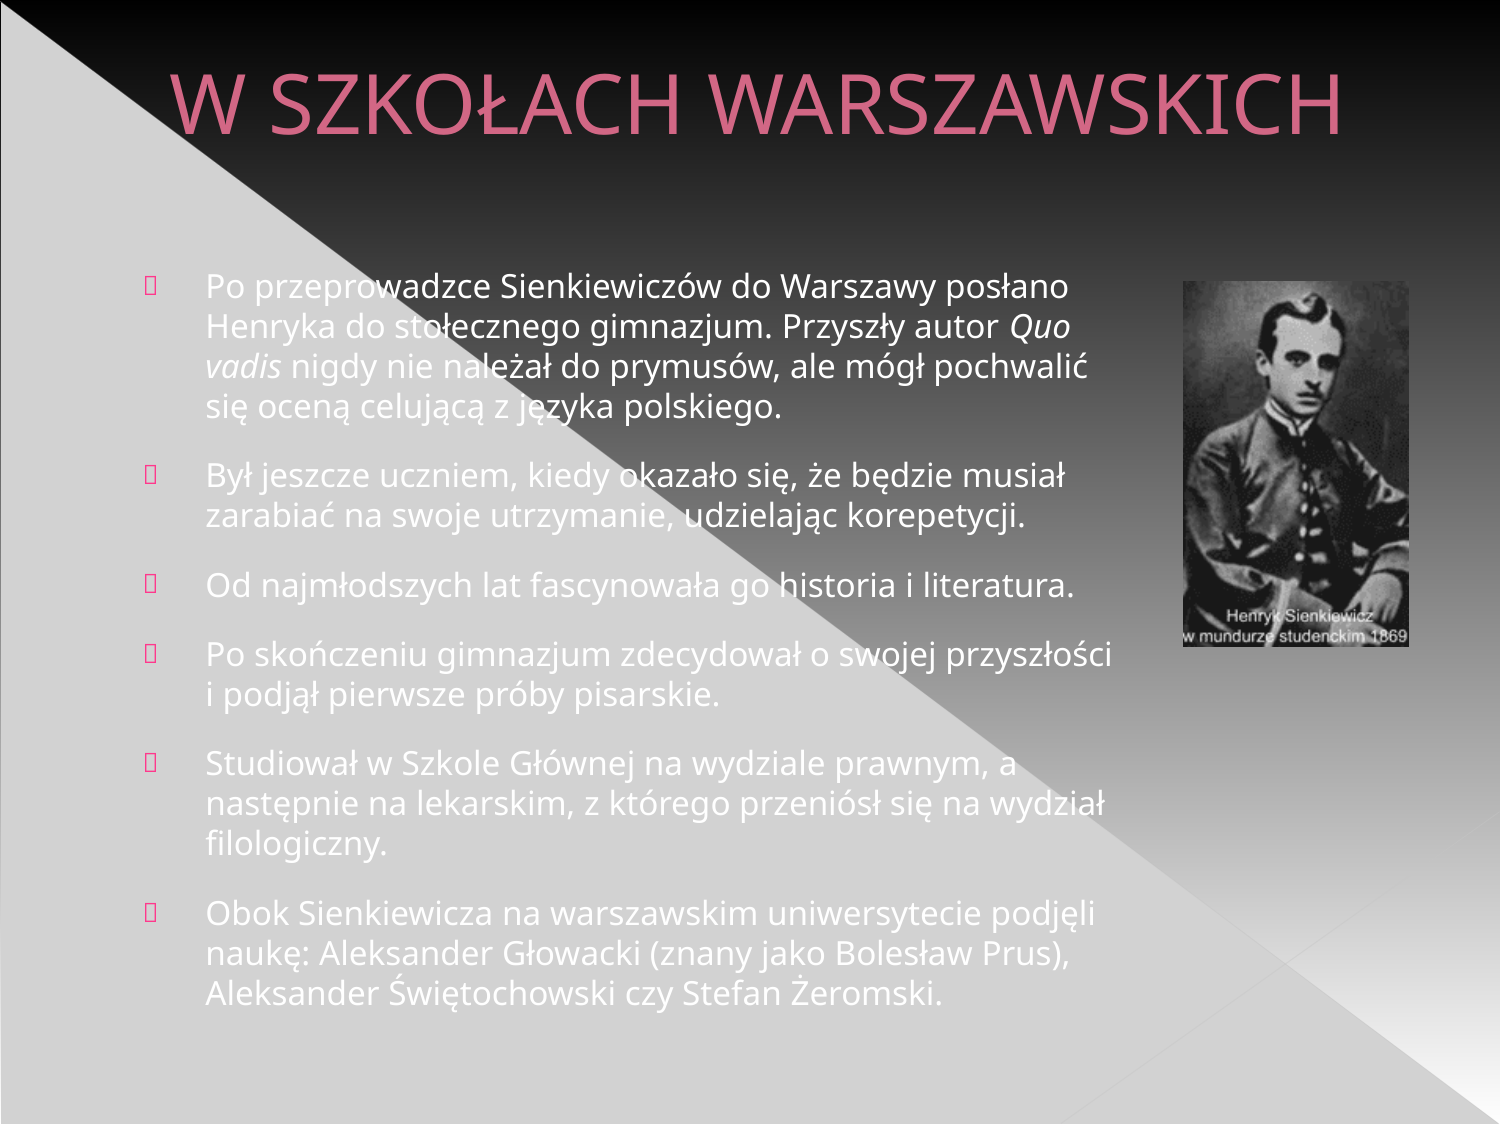

# W SZKOŁACH WARSZAWSKICH
Po przeprowadzce Sienkiewiczów do Warszawy posłano Henryka do stołecznego gimnazjum. Przyszły autor Quo vadis nigdy nie należał do prymusów, ale mógł pochwalić się oceną celującą z języka polskiego.
Był jeszcze uczniem, kiedy okazało się, że będzie musiał zarabiać na swoje utrzymanie, udzielając korepetycji.
Od najmłodszych lat fascynowała go historia i literatura.
Po skończeniu gimnazjum zdecydował o swojej przyszłości i podjął pierwsze próby pisarskie.
Studiował w Szkole Głównej na wydziale prawnym, a następnie na lekarskim, z którego przeniósł się na wydział filologiczny.
Obok Sienkiewicza na warszawskim uniwersytecie podjęli naukę: Aleksander Głowacki (znany jako Bolesław Prus), Aleksander Świętochowski czy Stefan Żeromski.